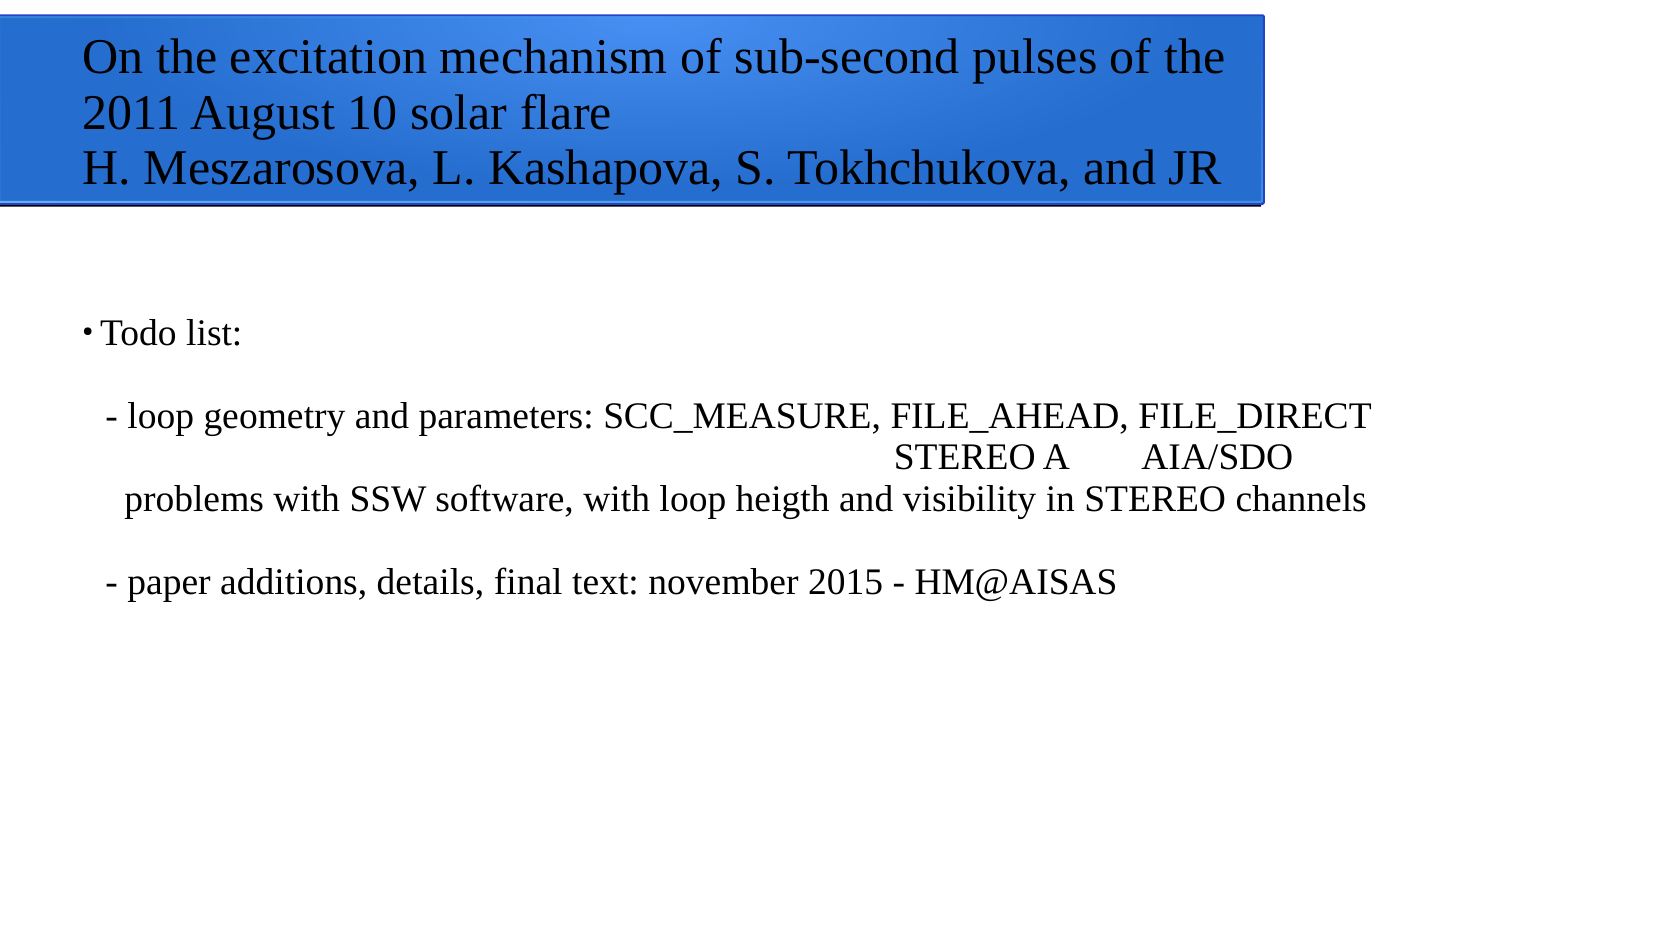

# On the excitation mechanism of sub-second pulses of the 2011 August 10 solar flare H. Meszarosova, L. Kashapova, S. Tokhchukova, and JR
 Todo list:
 - loop geometry and parameters: SCC_MEASURE, FILE_AHEAD, FILE_DIRECT
 STEREO A AIA/SDO
 problems with SSW software, with loop heigth and visibility in STEREO channels
 - paper additions, details, final text: november 2015 - HM@AISAS